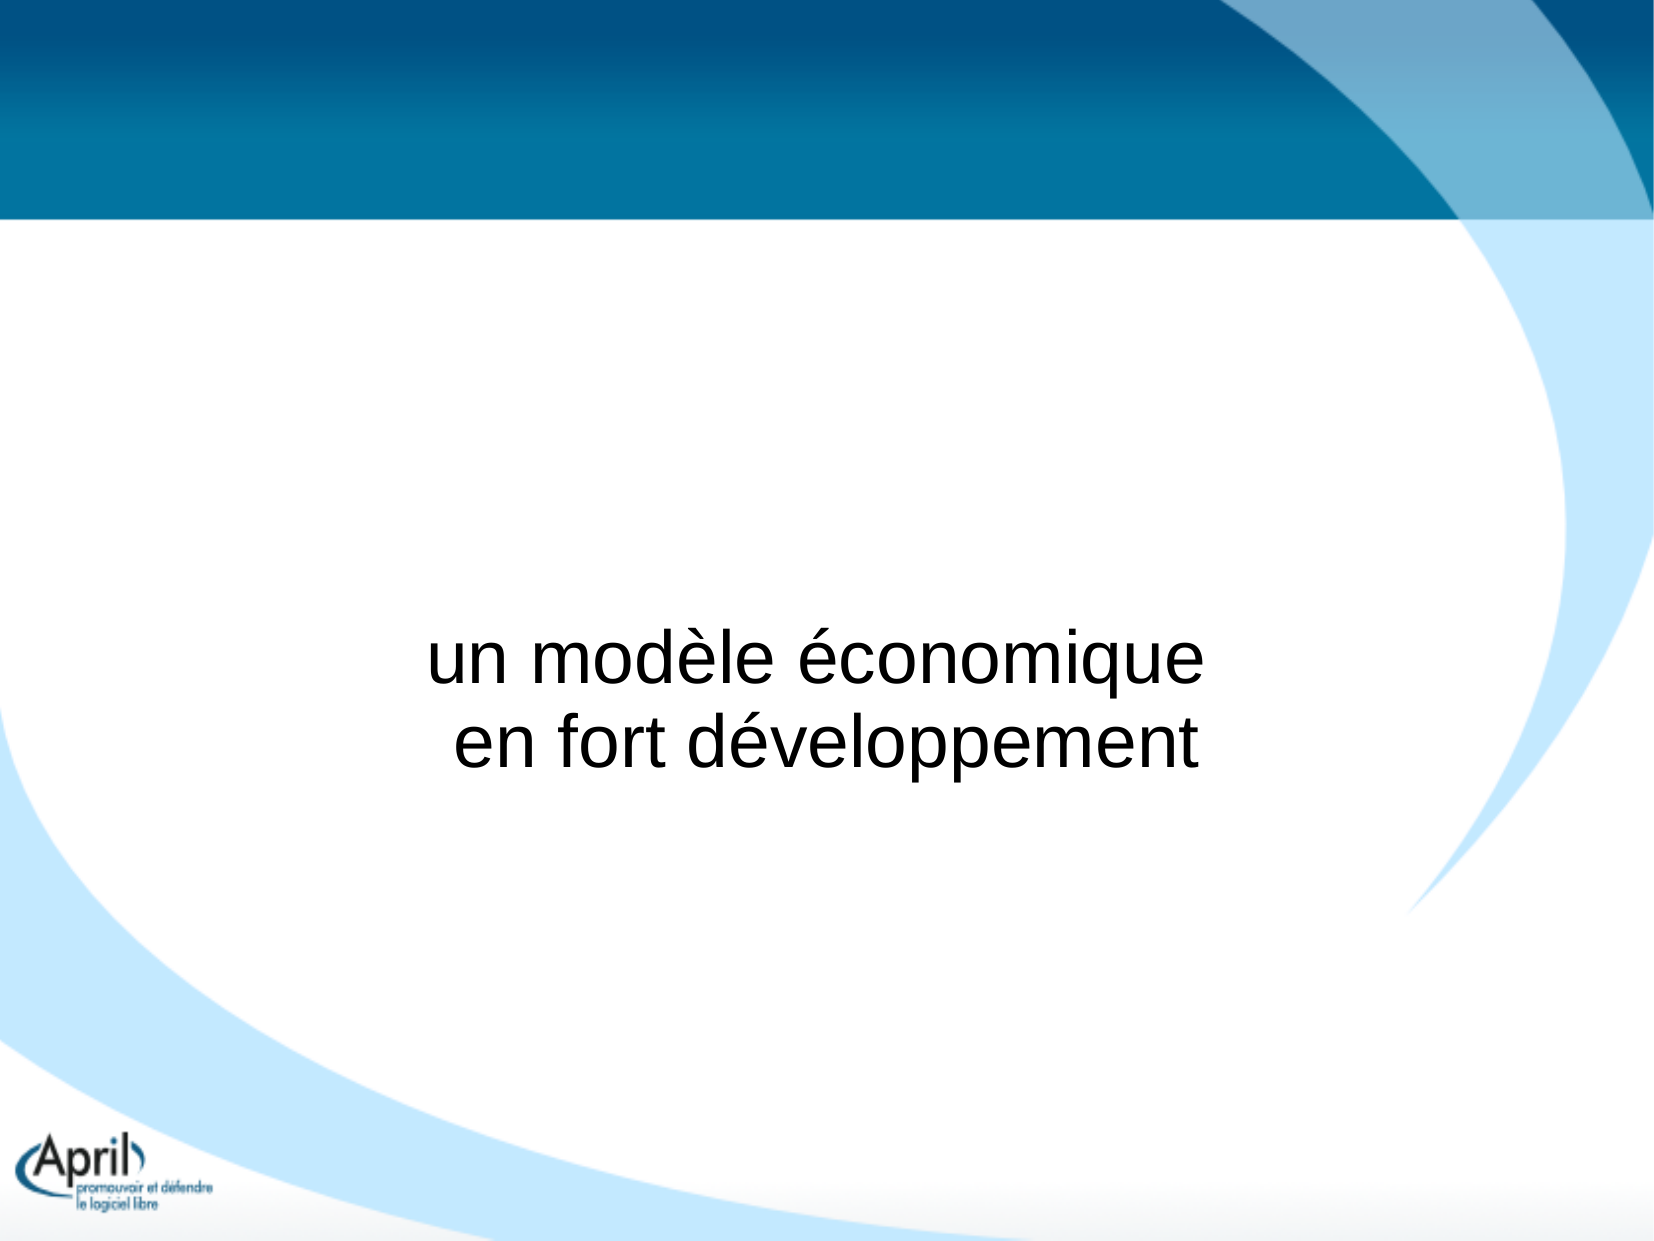

#
un modèle économique
en fort développement